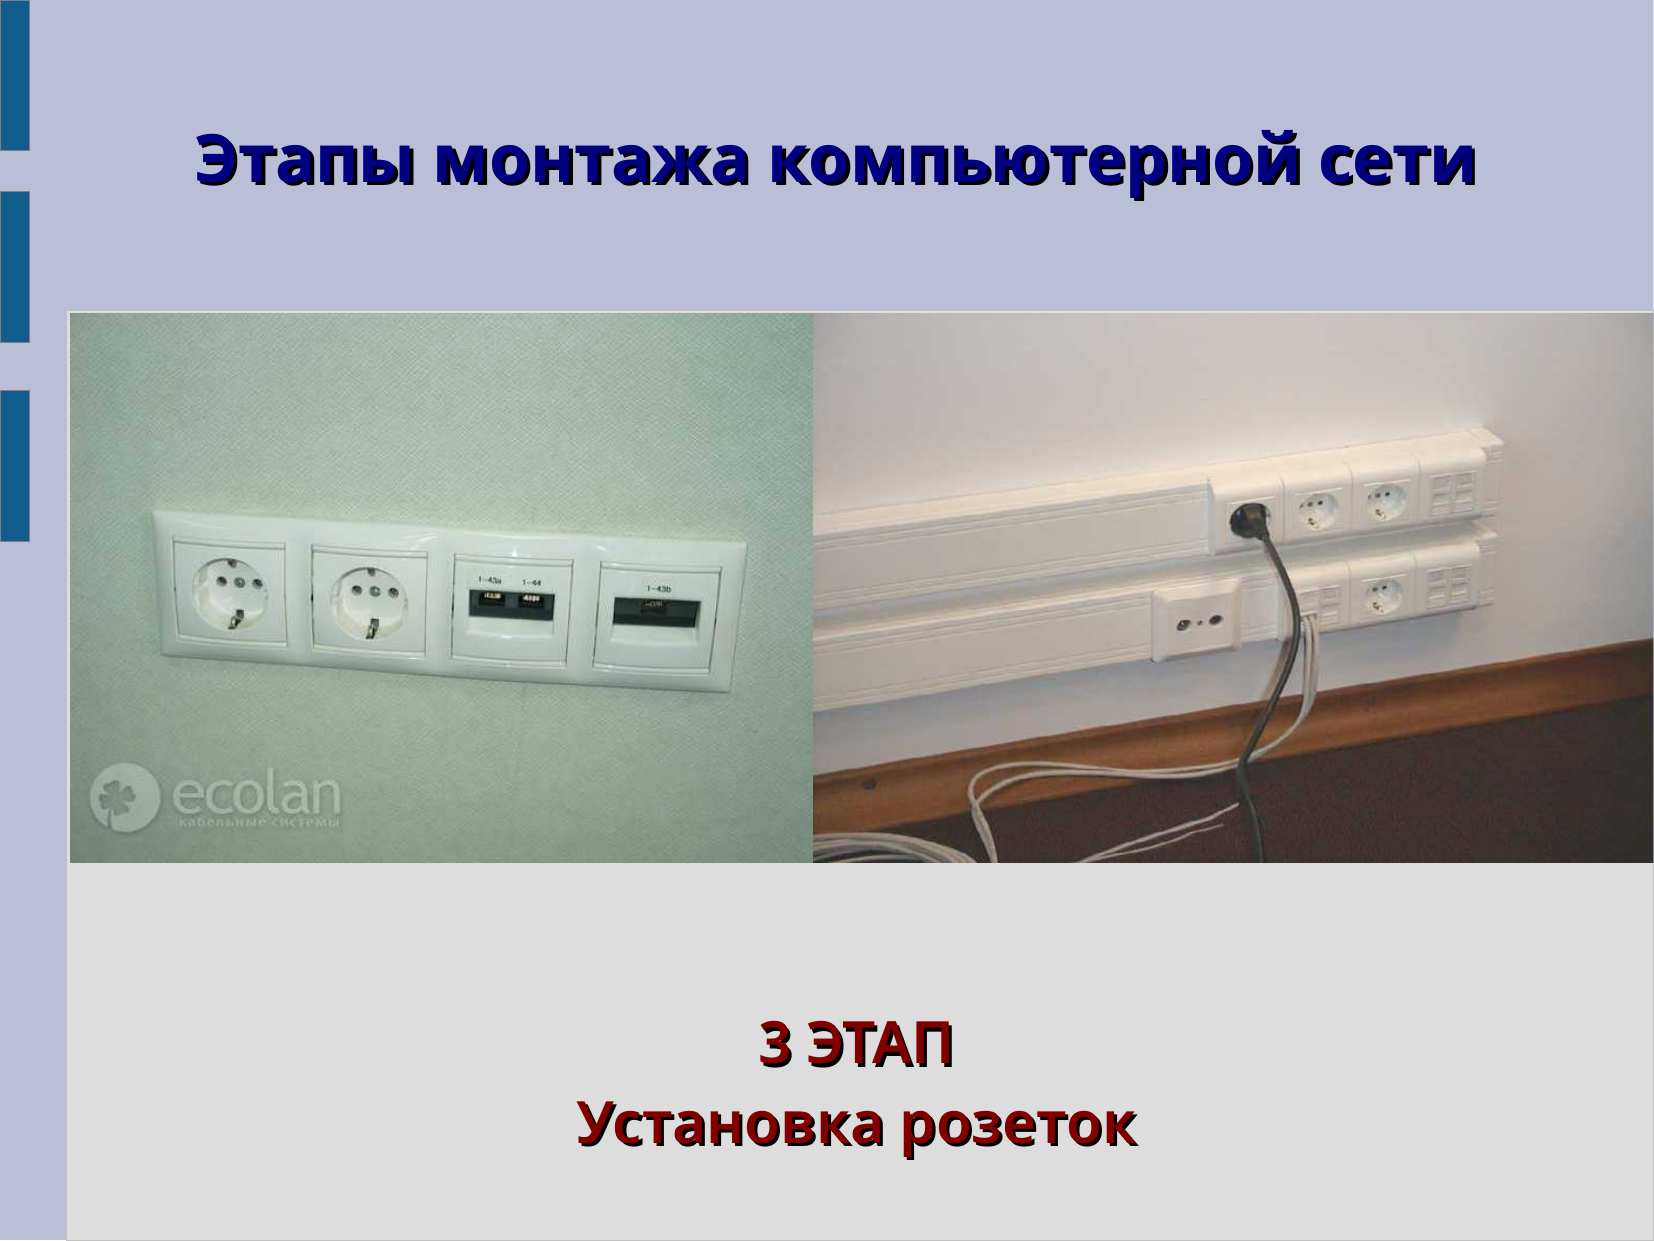

# Этапы монтажа компьютерной сети
3 ЭТАП
Установка розеток